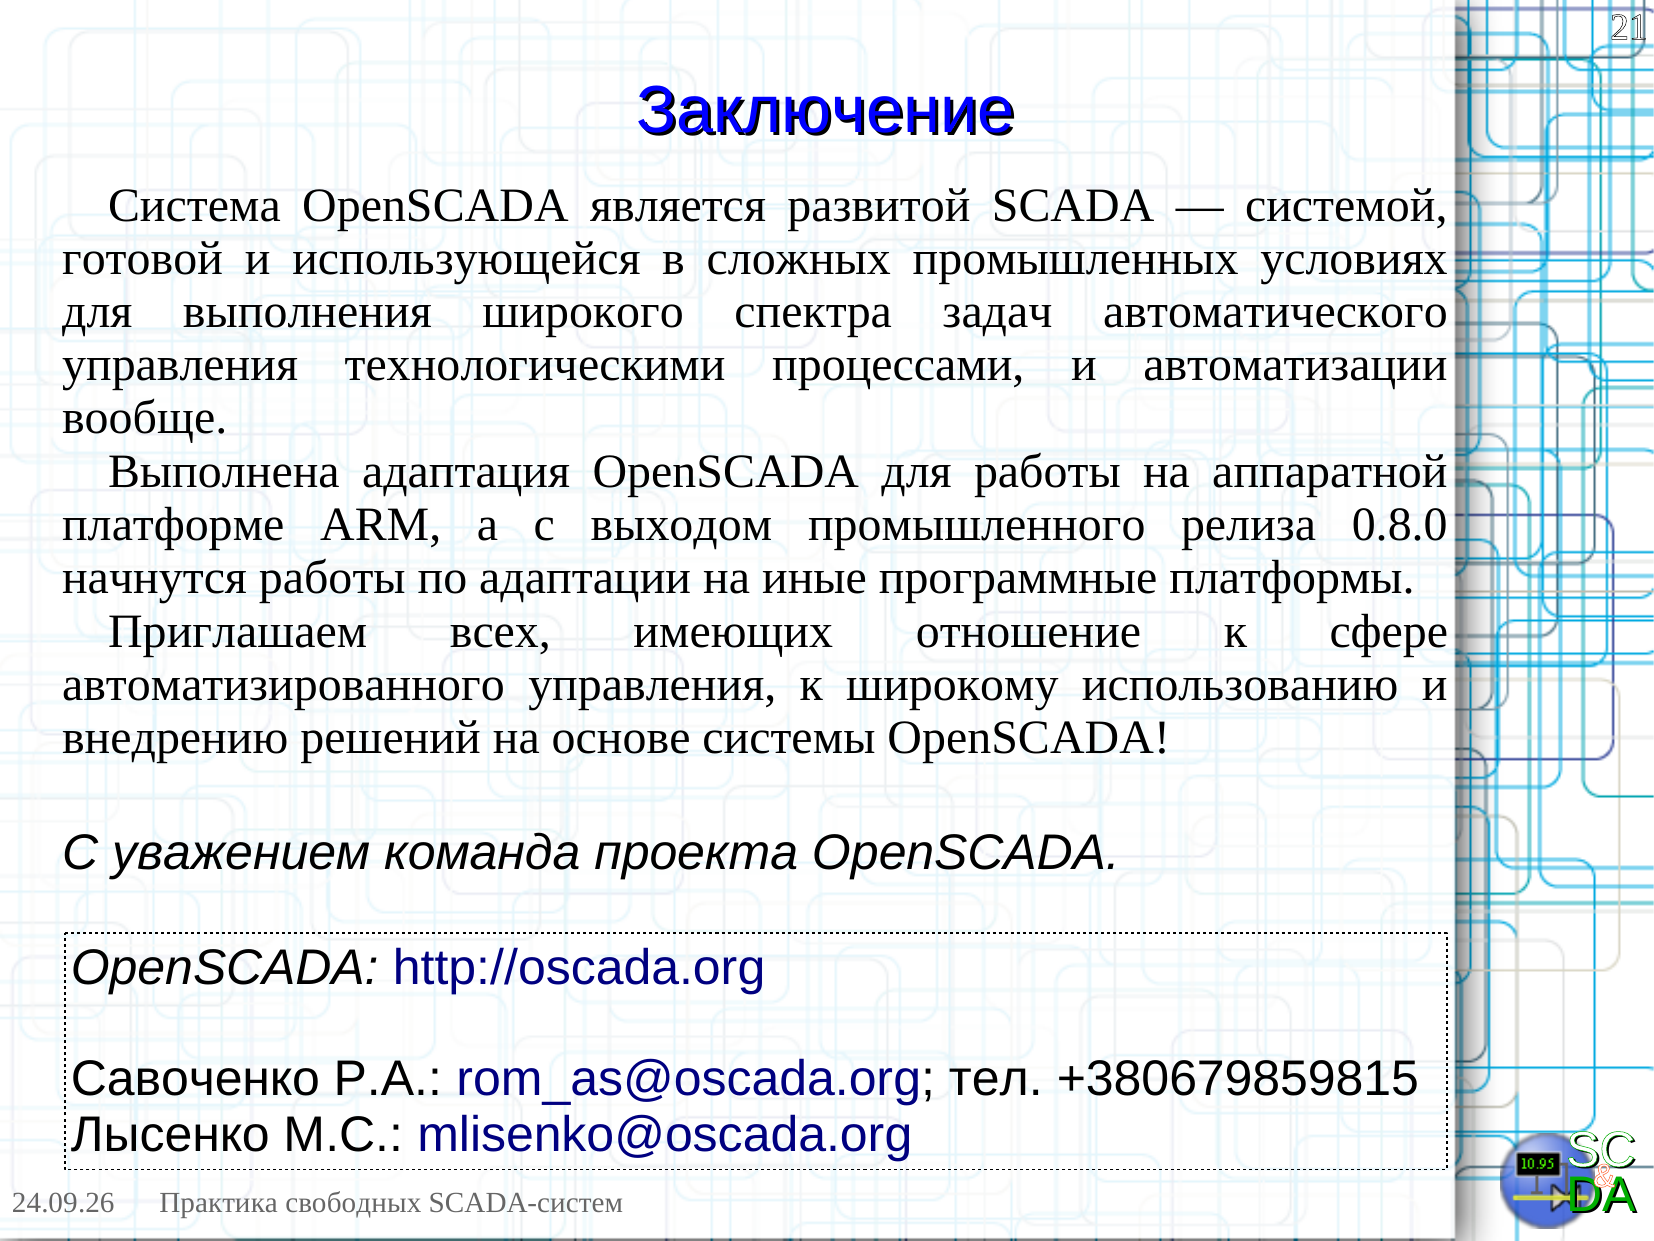

21
# Заключение
Система OpenSCADA является развитой SCADA — системой, готовой и использующейся в сложных промышленных условиях для выполнения широкого спектра задач автоматического управления технологическими процессами, и автоматизации вообще.
Выполнена адаптация OpenSCADA для работы на аппаратной платформе ARM, а с выходом промышленного релиза 0.8.0 начнутся работы по адаптации на иные программные платформы.
Приглашаем всех, имеющих отношение к сфере автоматизированного управления, к широкому использованию и внедрению решений на основе системы OpenSCADA!
С уважением команда проекта OpenSCADA.
OpenSCADA: http://oscada.org
Савоченко Р.А.: rom_as@oscada.org; тел. +380679859815
Лысенко М.С.: mlisenko@oscada.org
Практика свободных SCADA-систем